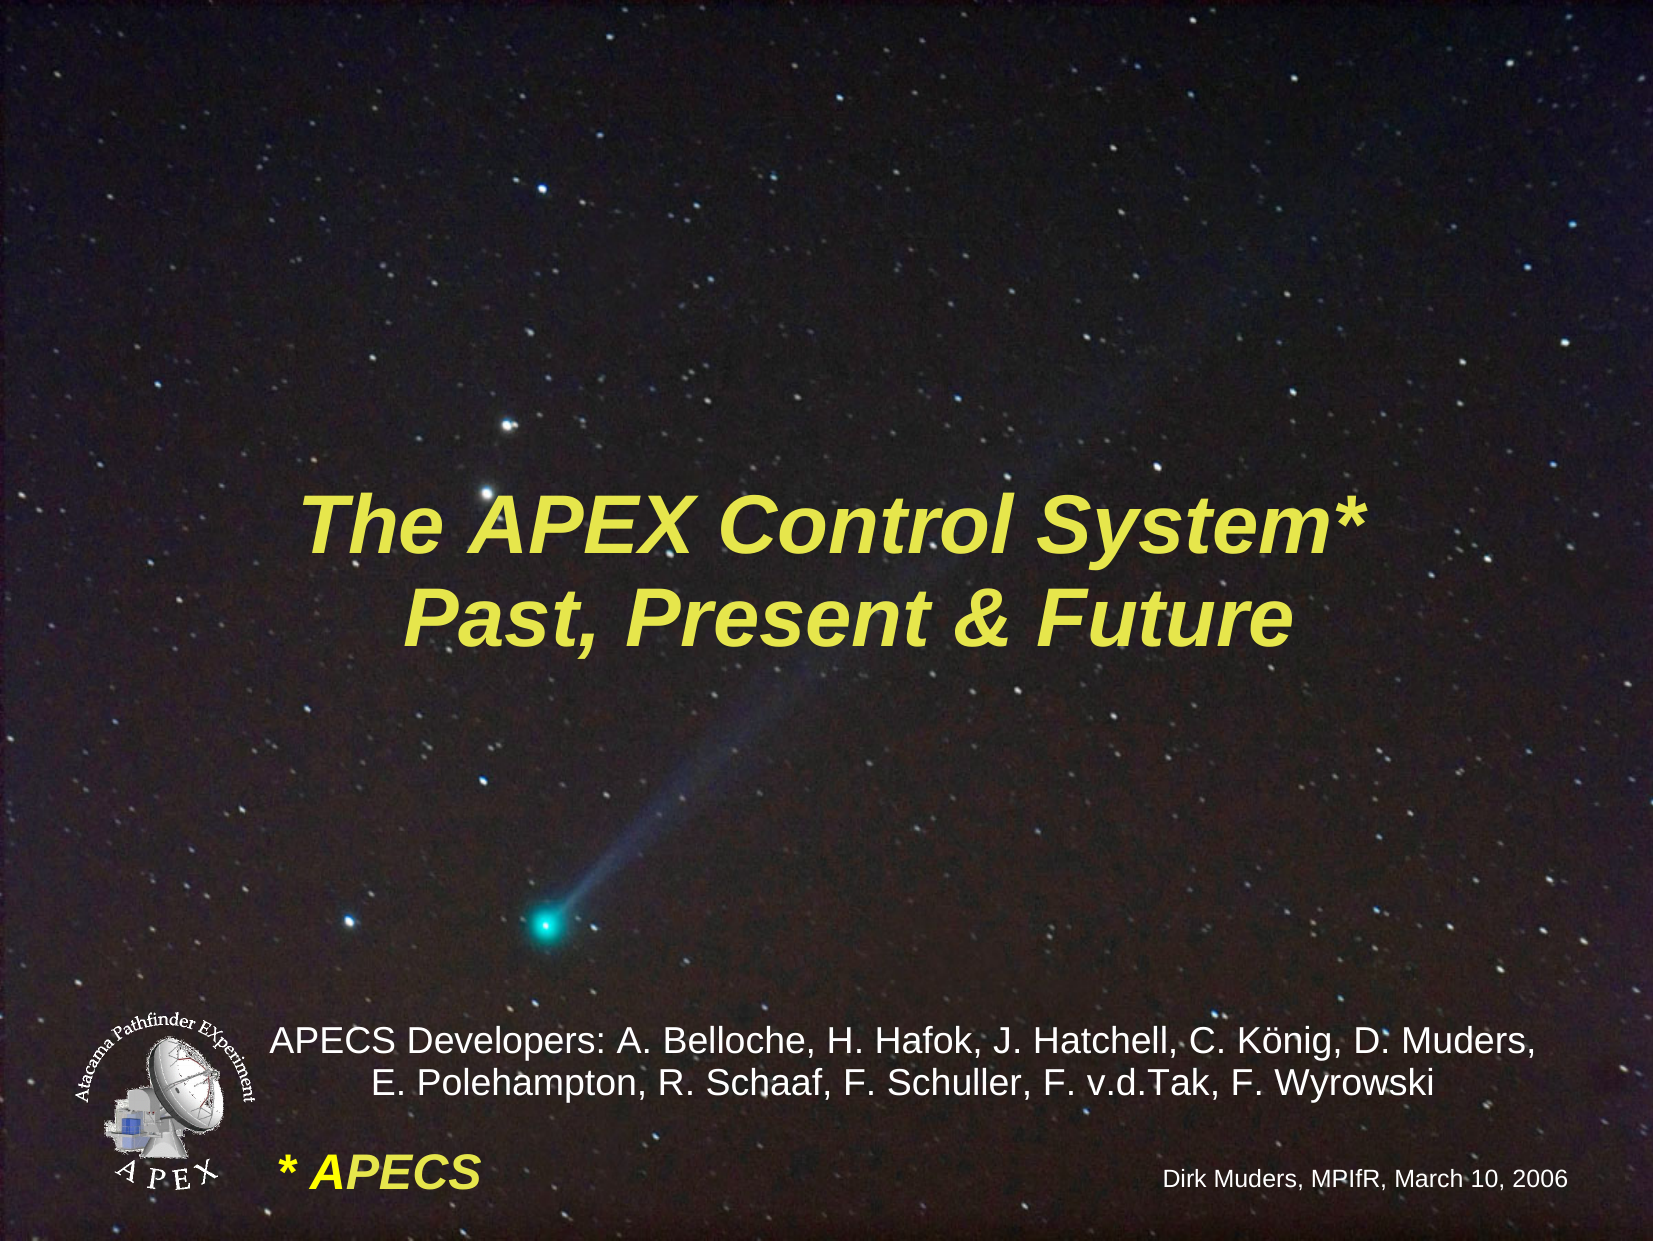

# The APEX Control System* Past, Present & Future
APECS Developers: A. Belloche, H. Hafok, J. Hatchell, C. König, D. Muders,
E. Polehampton, R. Schaaf, F. Schuller, F. v.d.Tak, F. Wyrowski
* APECS